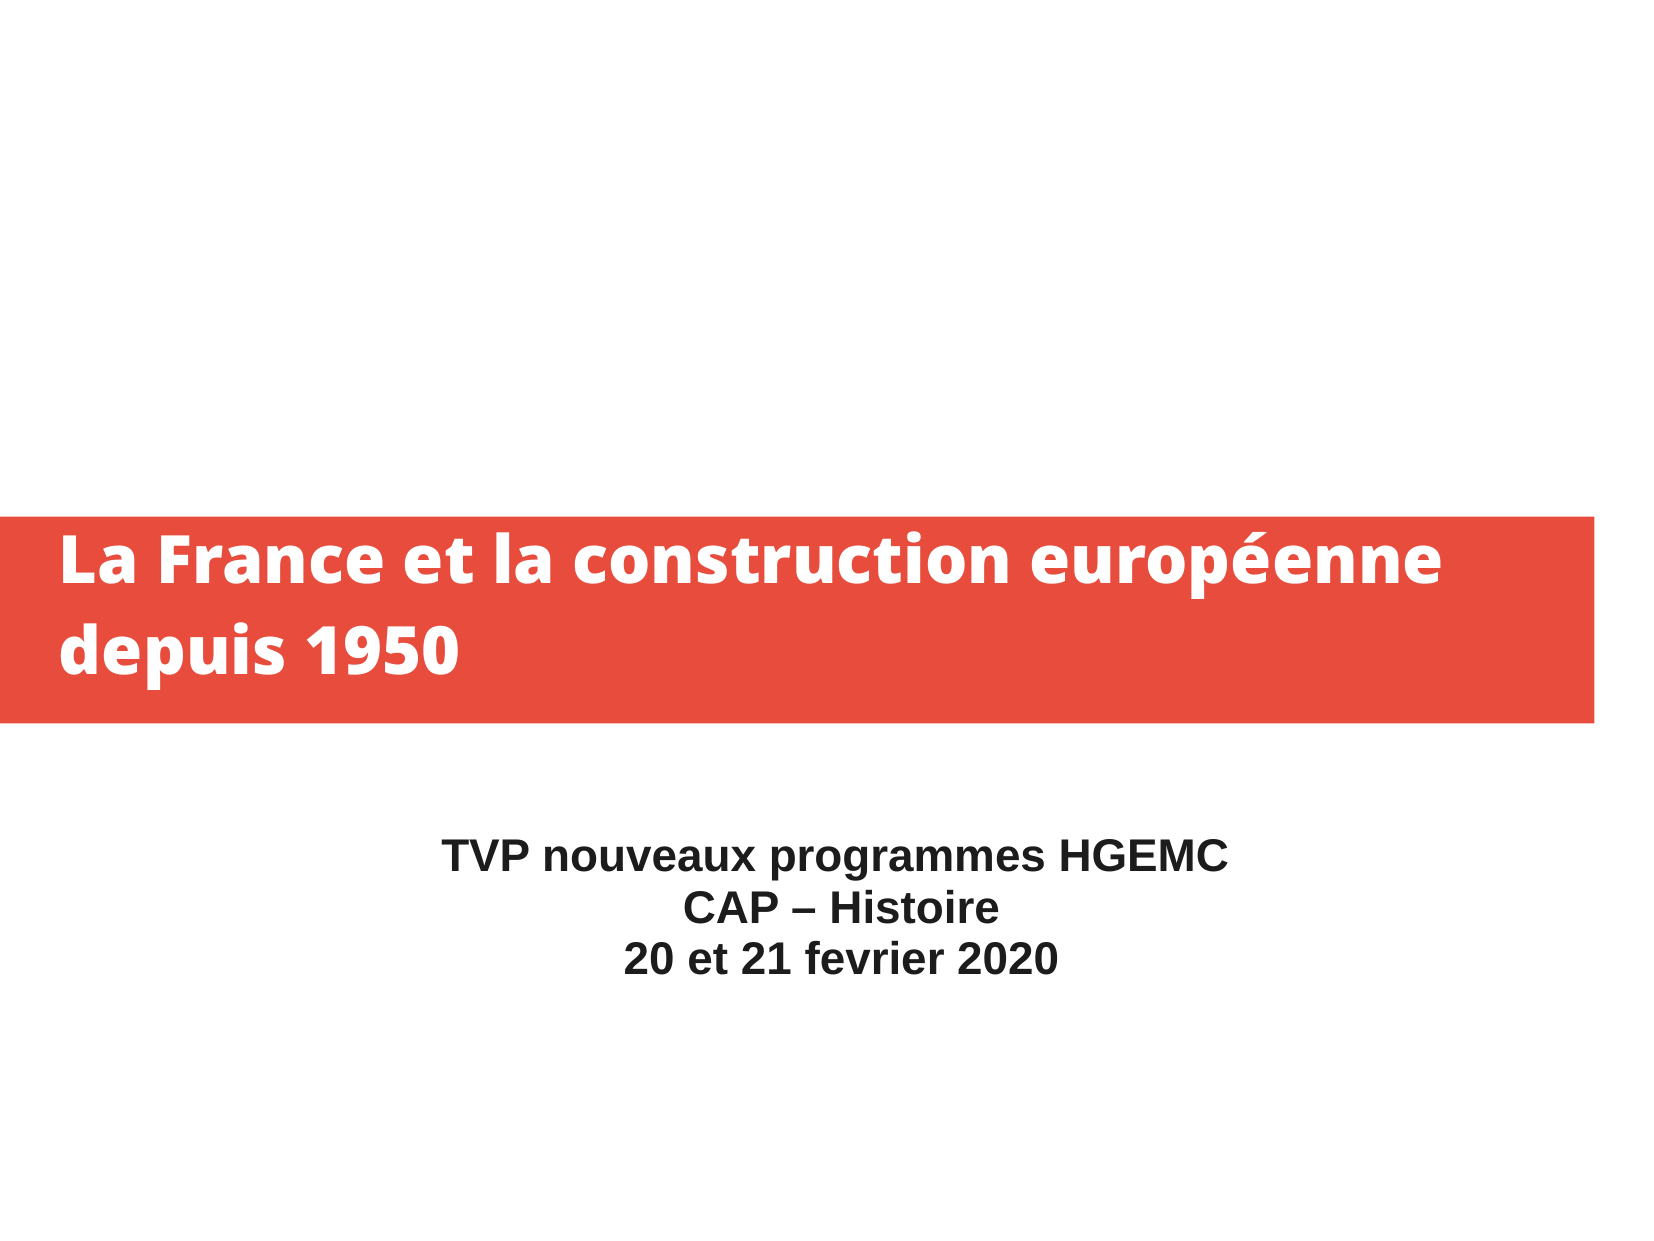

# La France et la construction européenne depuis 1950
TVP nouveaux programmes HGEMC
CAP – Histoire
20 et 21 fevrier 2020